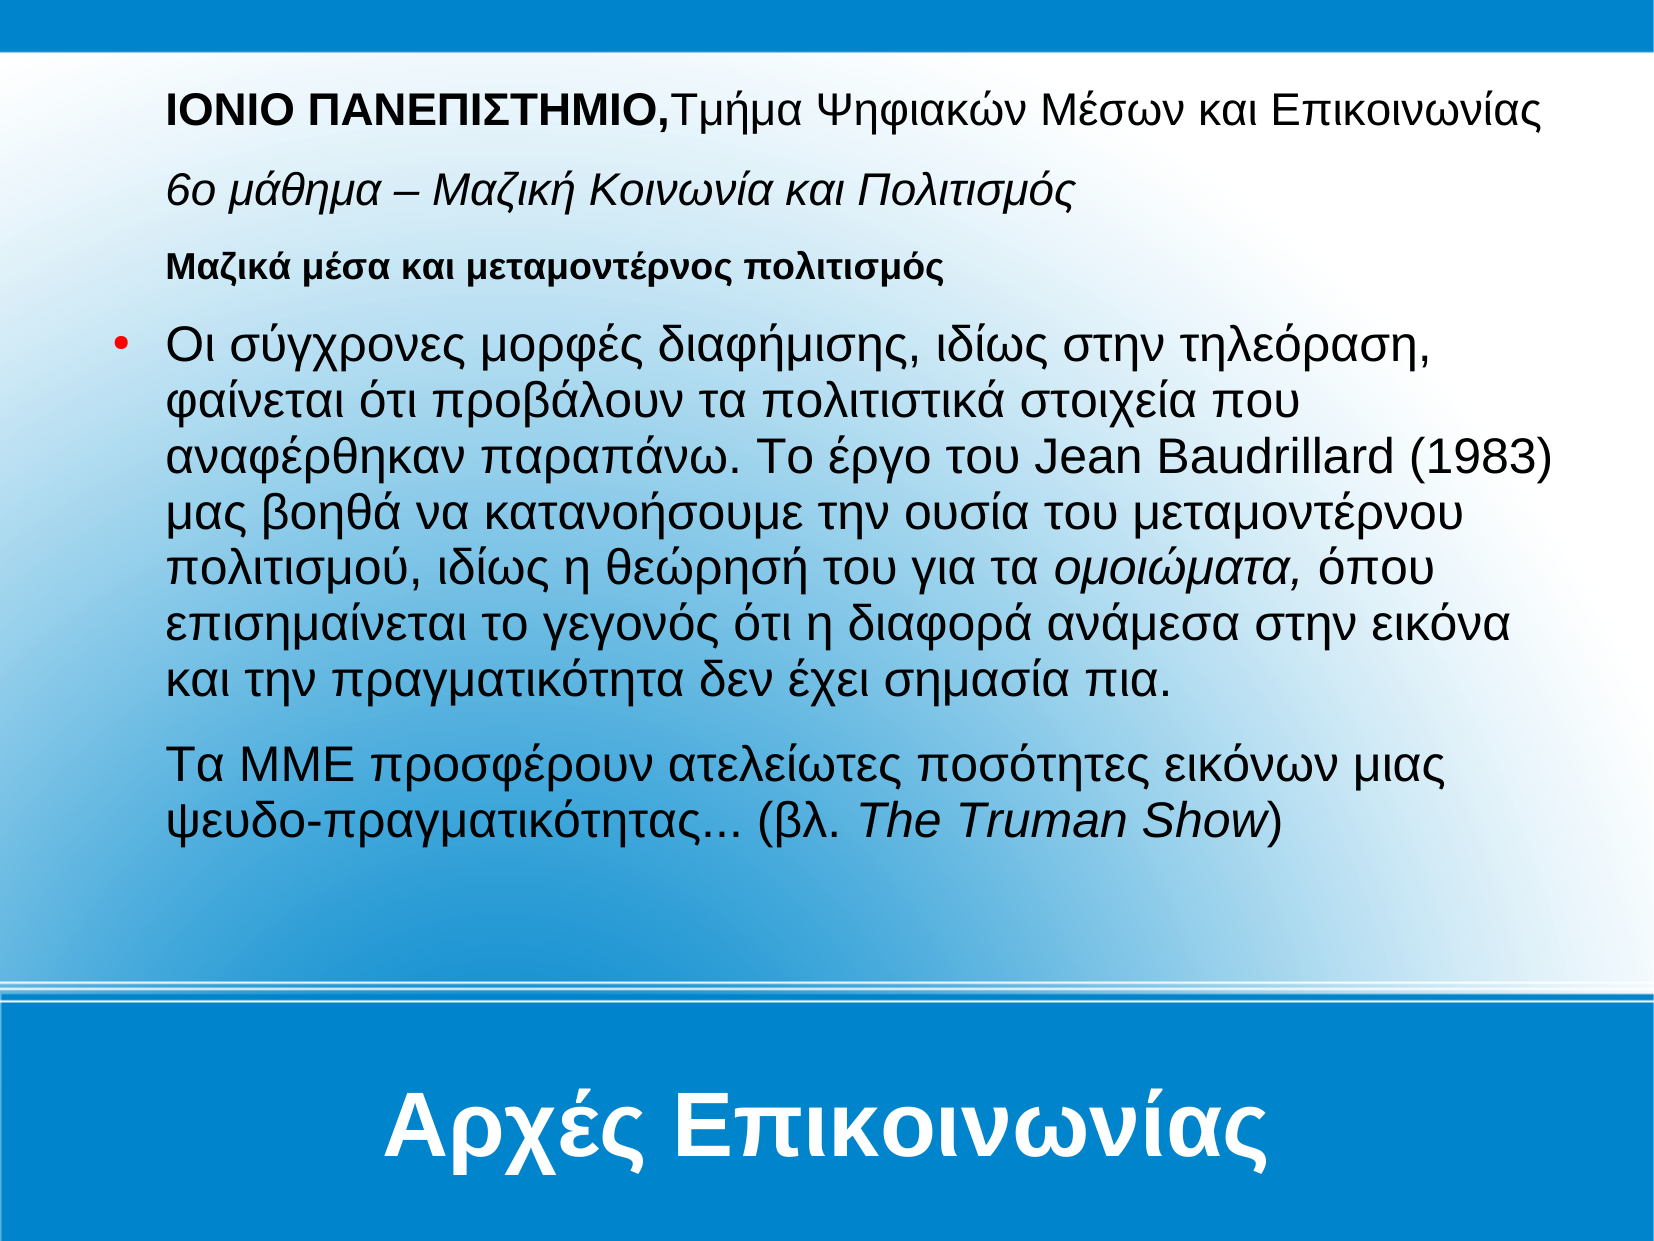

ΙΟΝΙΟ ΠΑΝΕΠΙΣΤΗΜΙΟ,Τμήμα Ψηφιακών Μέσων και Επικοινωνίας
6ο μάθημα – Μαζική Κοινωνία και Πολιτισμός
Μαζικά μέσα και μεταμοντέρνος πολιτισμός
Οι σύγχρονες μορφές διαφήμισης, ιδίως στην τηλεόραση, φαίνεται ότι προβάλουν τα πολιτιστικά στοιχεία που αναφέρθηκαν παραπάνω. Το έργο του Jean Baudrillard (1983) μας βοηθά να κατανοήσουμε την ουσία του μεταμοντέρνου πολιτισμού, ιδίως η θεώρησή του για τα ομοιώματα, όπου επισημαίνεται το γεγονός ότι η διαφορά ανάμεσα στην εικόνα και την πραγματικότητα δεν έχει σημασία πια.
Τα ΜΜΕ προσφέρουν ατελείωτες ποσότητες εικόνων μιας ψευδο-πραγματικότητας... (βλ. The Truman Show)
# Αρχές Επικοινωνίας